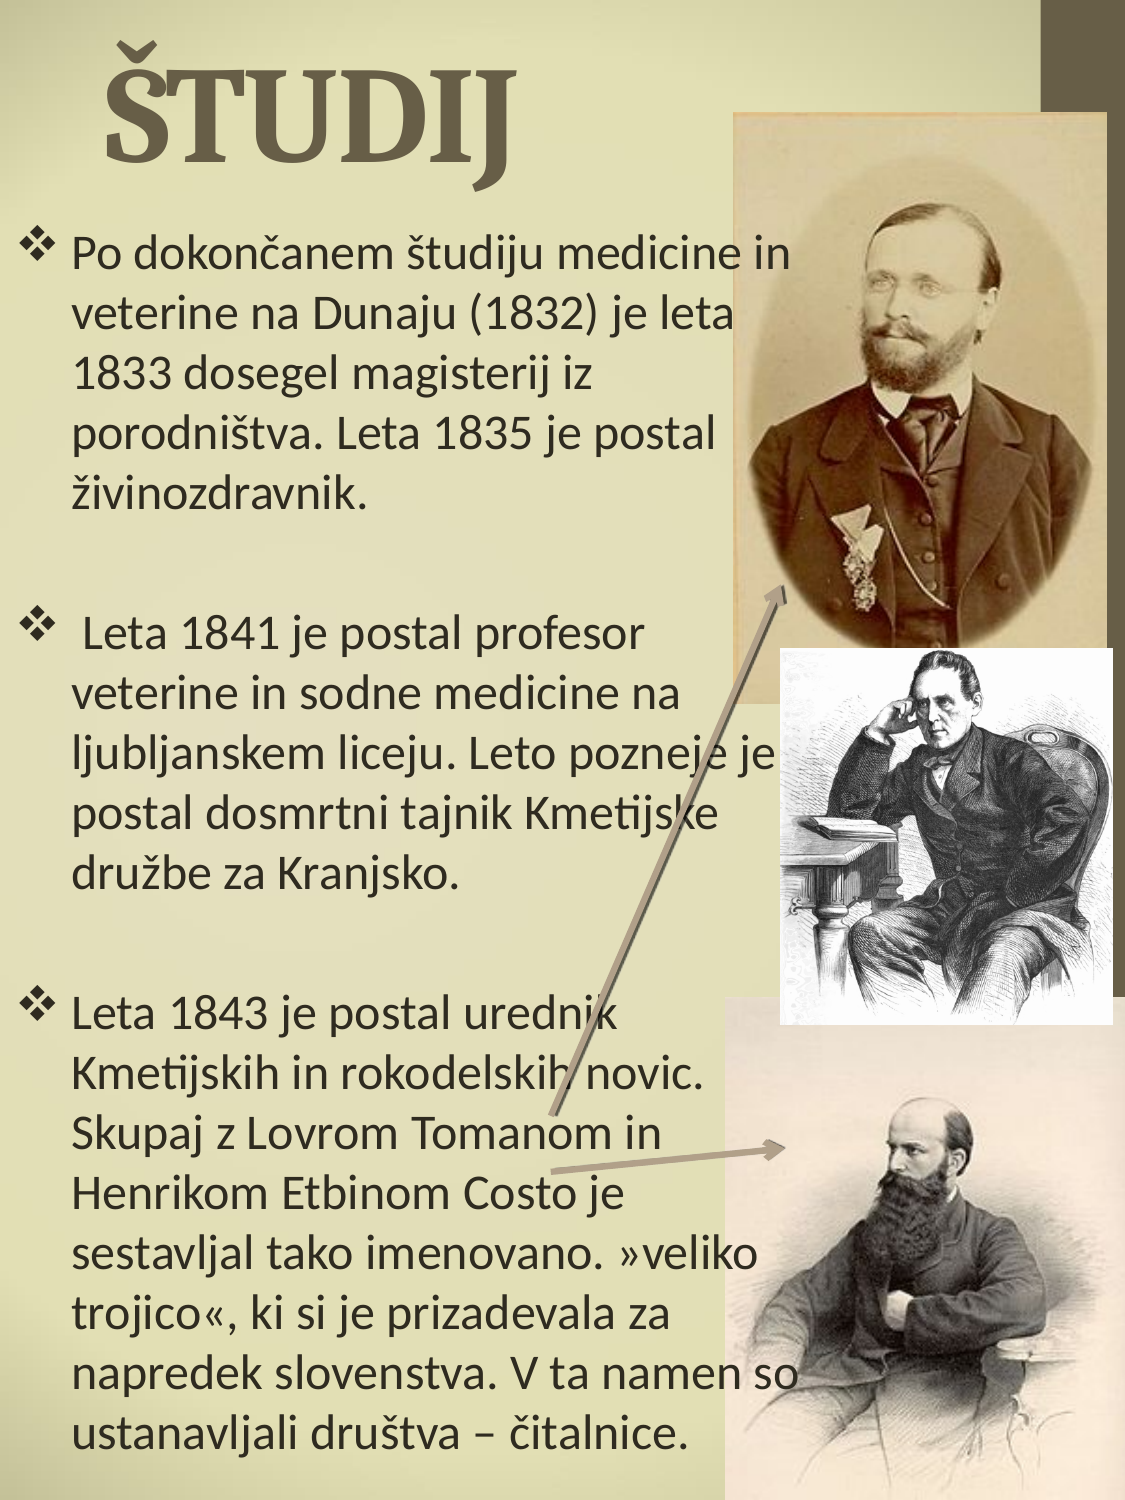

# študij
Po dokončanem študiju medicine in veterine na Dunaju (1832) je leta 1833 dosegel magisterij iz porodništva. Leta 1835 je postal živinozdravnik.
 Leta 1841 je postal profesor veterine in sodne medicine na ljubljanskem liceju. Leto pozneje je postal dosmrtni tajnik Kmetijske družbe za Kranjsko.
Leta 1843 je postal urednik Kmetijskih in rokodelskih novic. Skupaj z Lovrom Tomanom in Henrikom Etbinom Costo je sestavljal tako imenovano. »veliko trojico«, ki si je prizadevala za napredek slovenstva. V ta namen so ustanavljali društva – čitalnice.